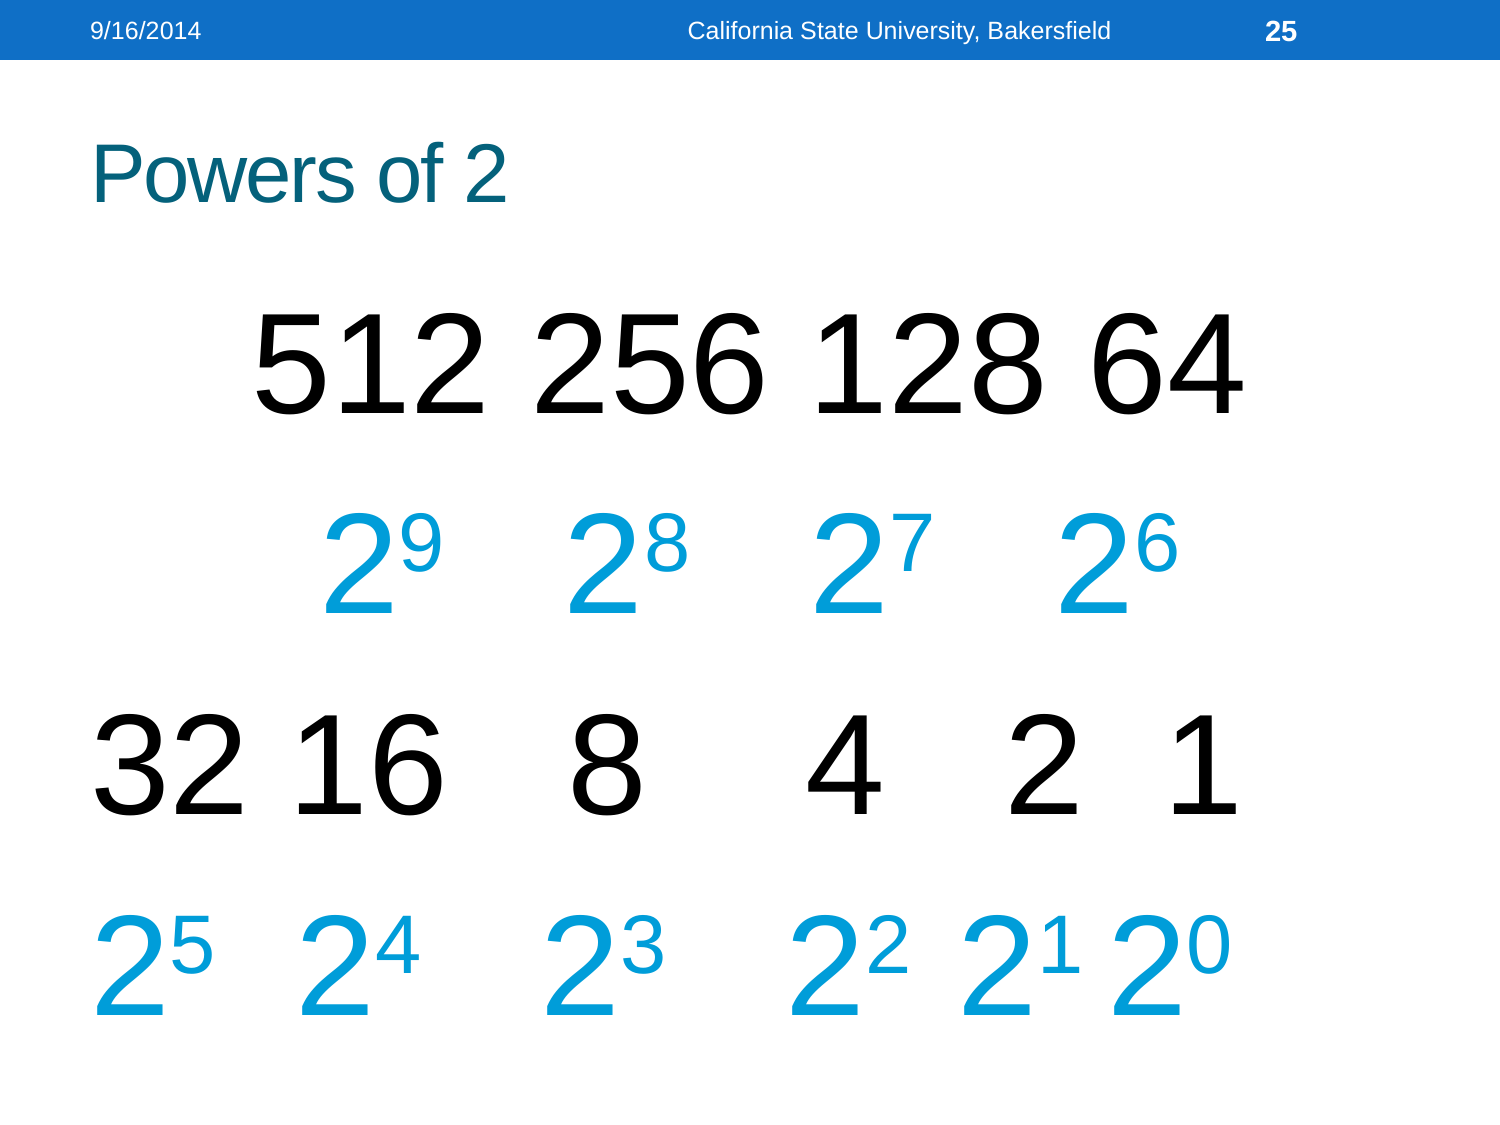

9/16/2014
California State University, Bakersfield
# Powers of 2
512 256 128 64
29 28 27 26
32 16 8 4 2 1
25 24 23 22 21 20